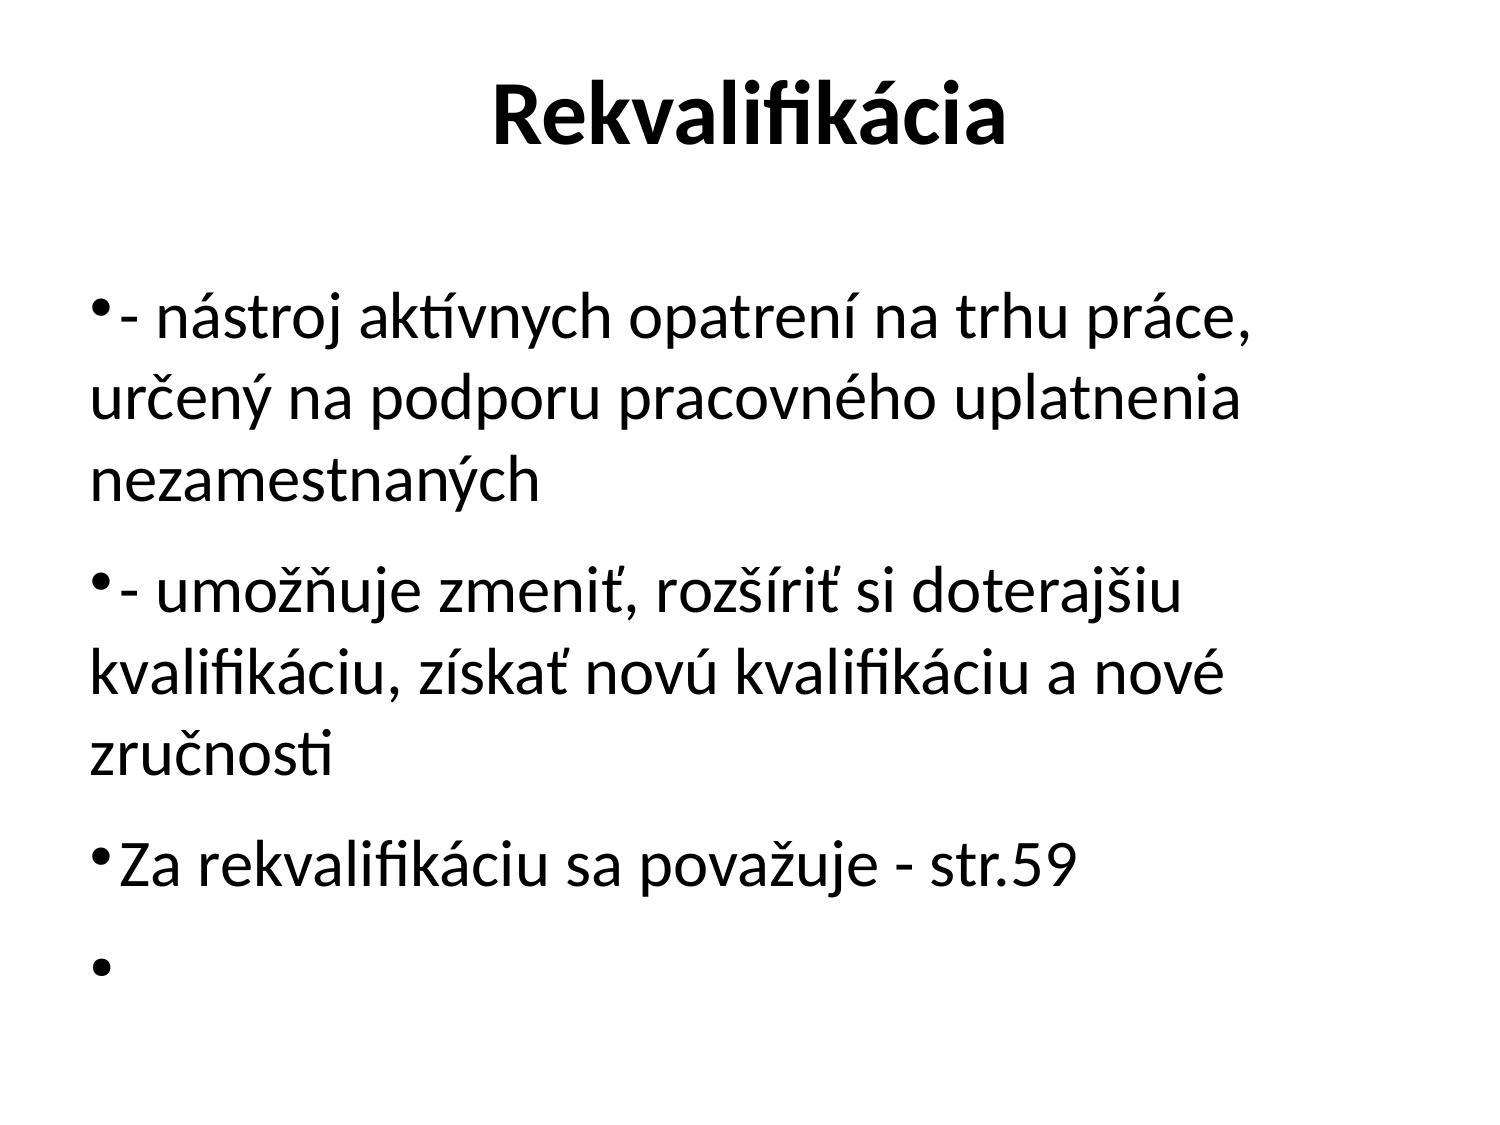

# Rekvalifikácia
- nástroj aktívnych opatrení na trhu práce, určený na podporu pracovného uplatnenia nezamestnaných
- umožňuje zmeniť, rozšíriť si doterajšiu kvalifikáciu, získať novú kvalifikáciu a nové zručnosti
Za rekvalifikáciu sa považuje - str.59